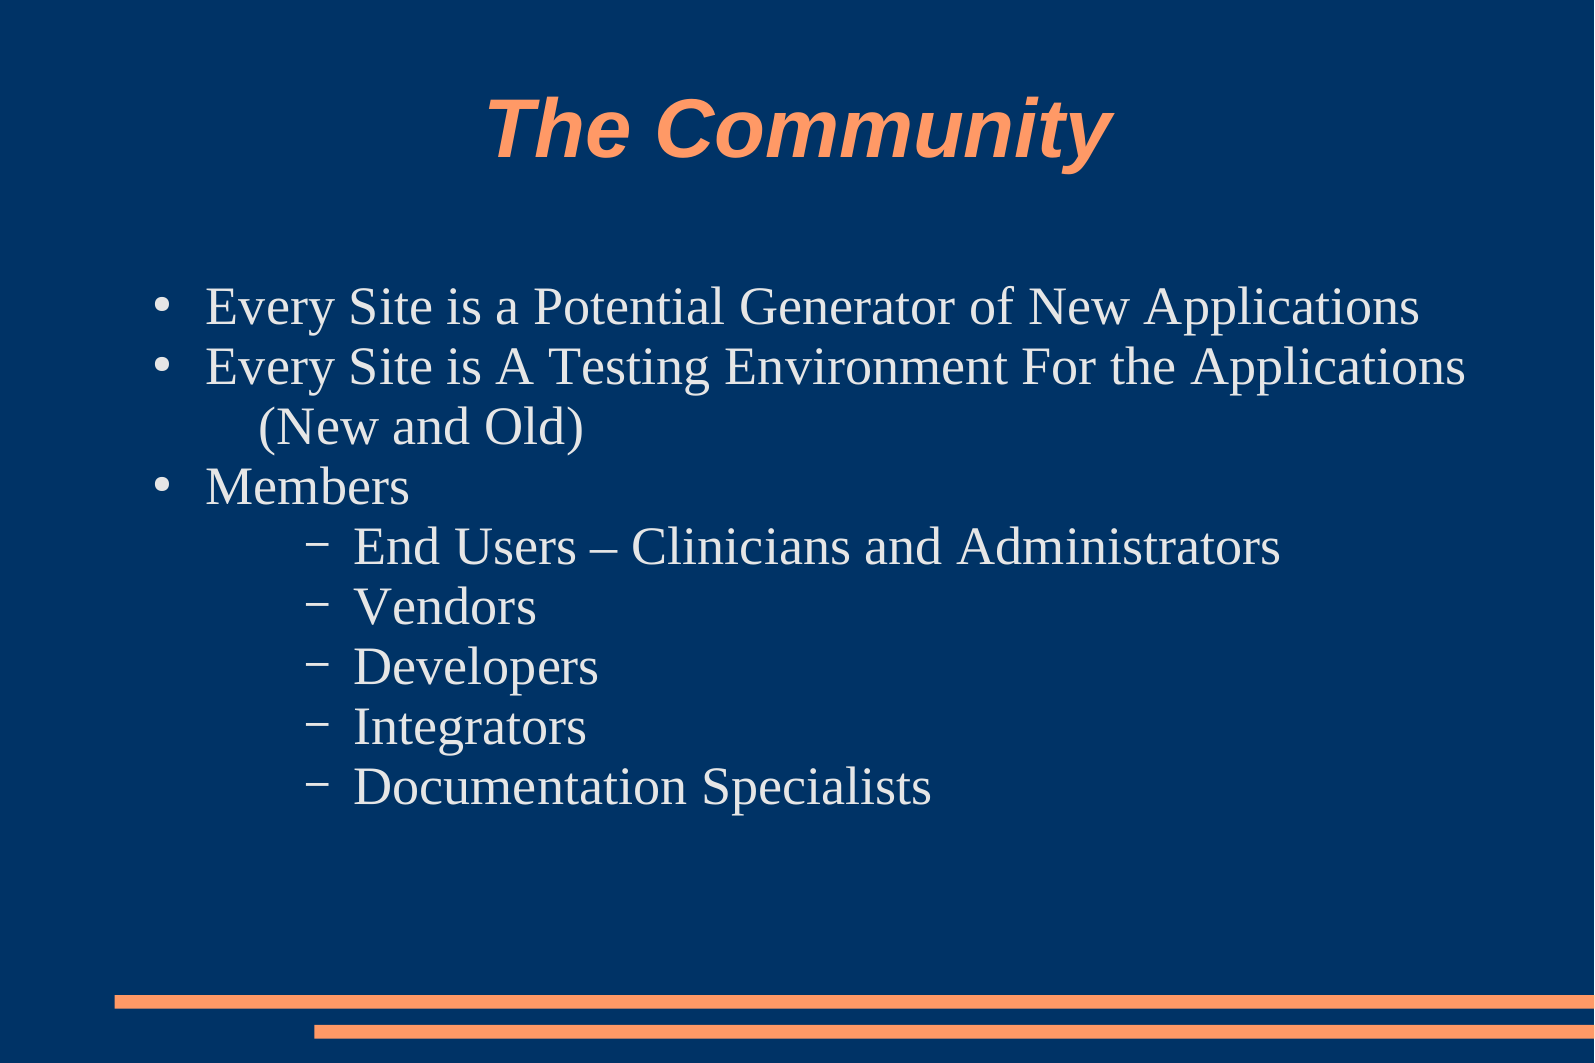

# The Community
Every Site is a Potential Generator of New Applications
Every Site is A Testing Environment For the Applications (New and Old)
Members
End Users – Clinicians and Administrators
Vendors
Developers
Integrators
Documentation Specialists